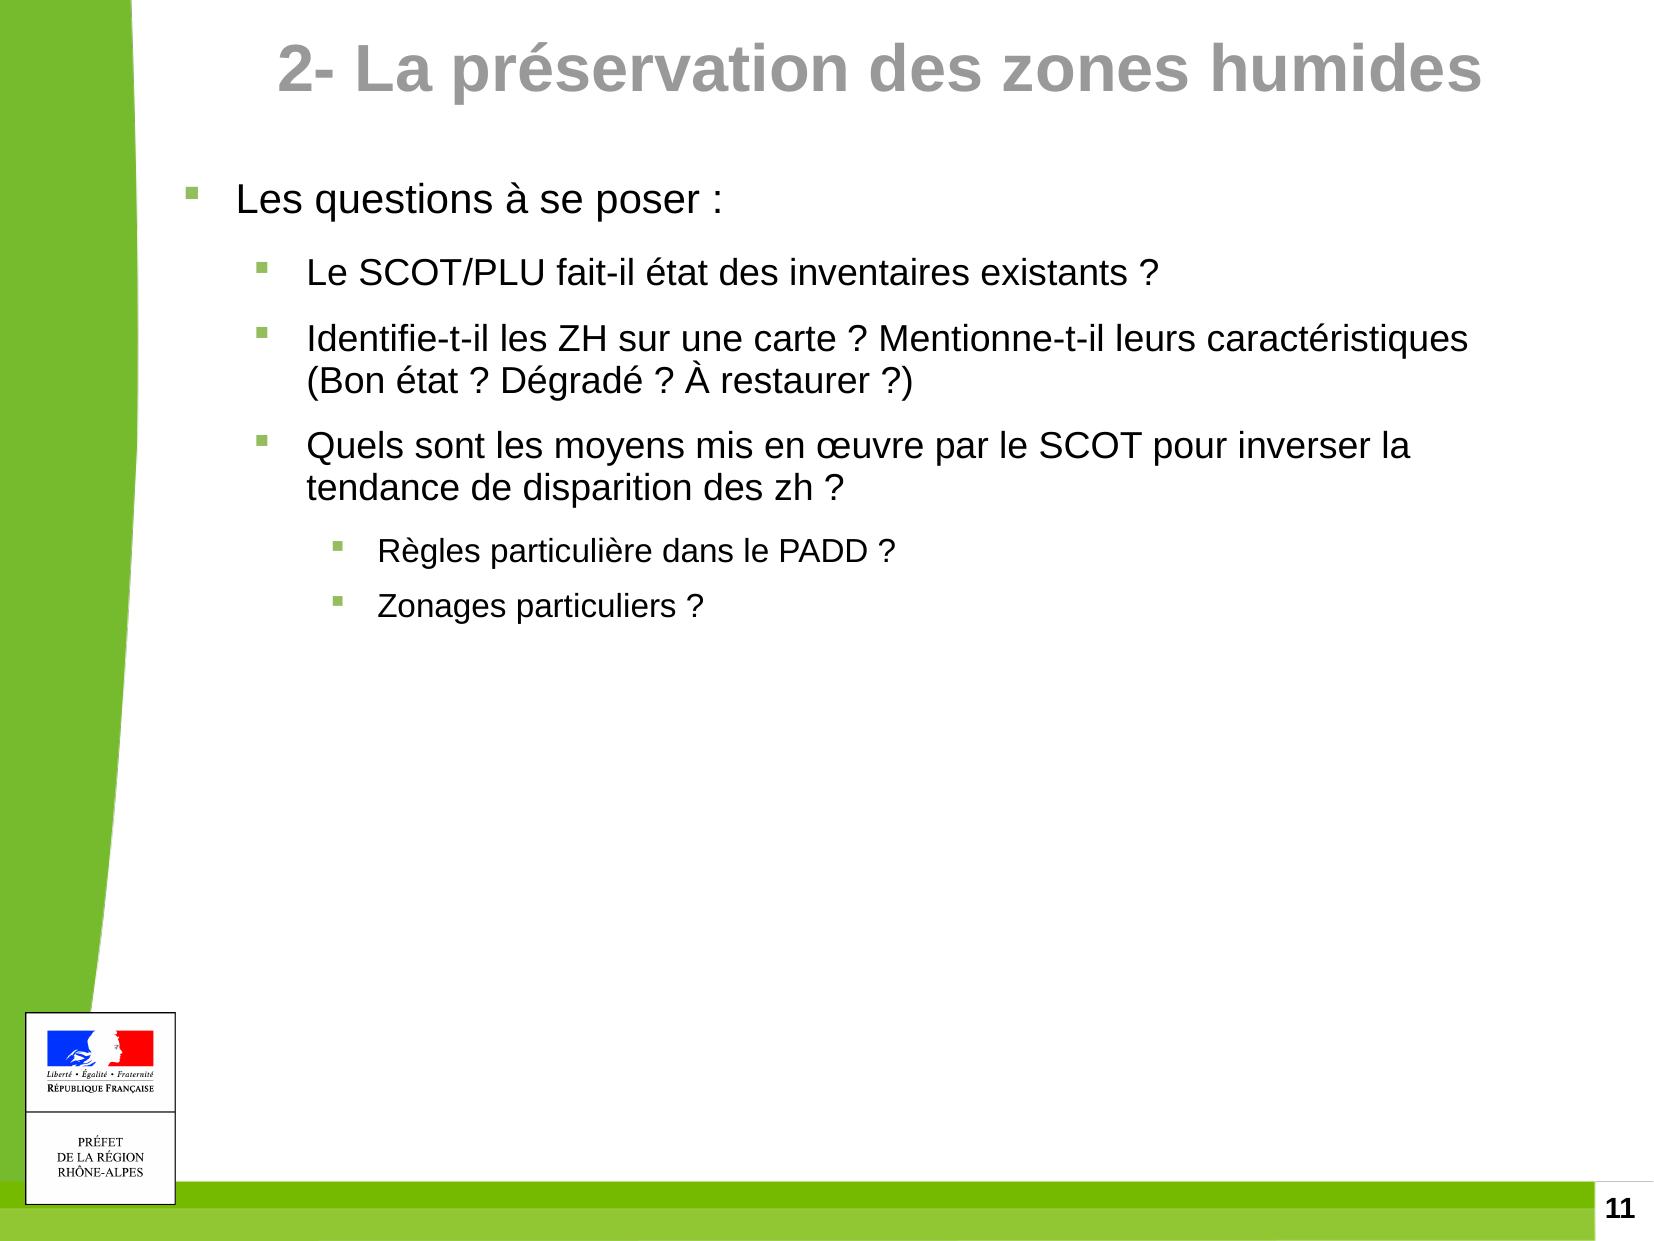

# 2- La préservation des zones humides
Les questions à se poser :
Le SCOT/PLU fait-il état des inventaires existants ?
Identifie-t-il les ZH sur une carte ? Mentionne-t-il leurs caractéristiques (Bon état ? Dégradé ? À restaurer ?)
Quels sont les moyens mis en œuvre par le SCOT pour inverser la tendance de disparition des zh ?
Règles particulière dans le PADD ?
Zonages particuliers ?